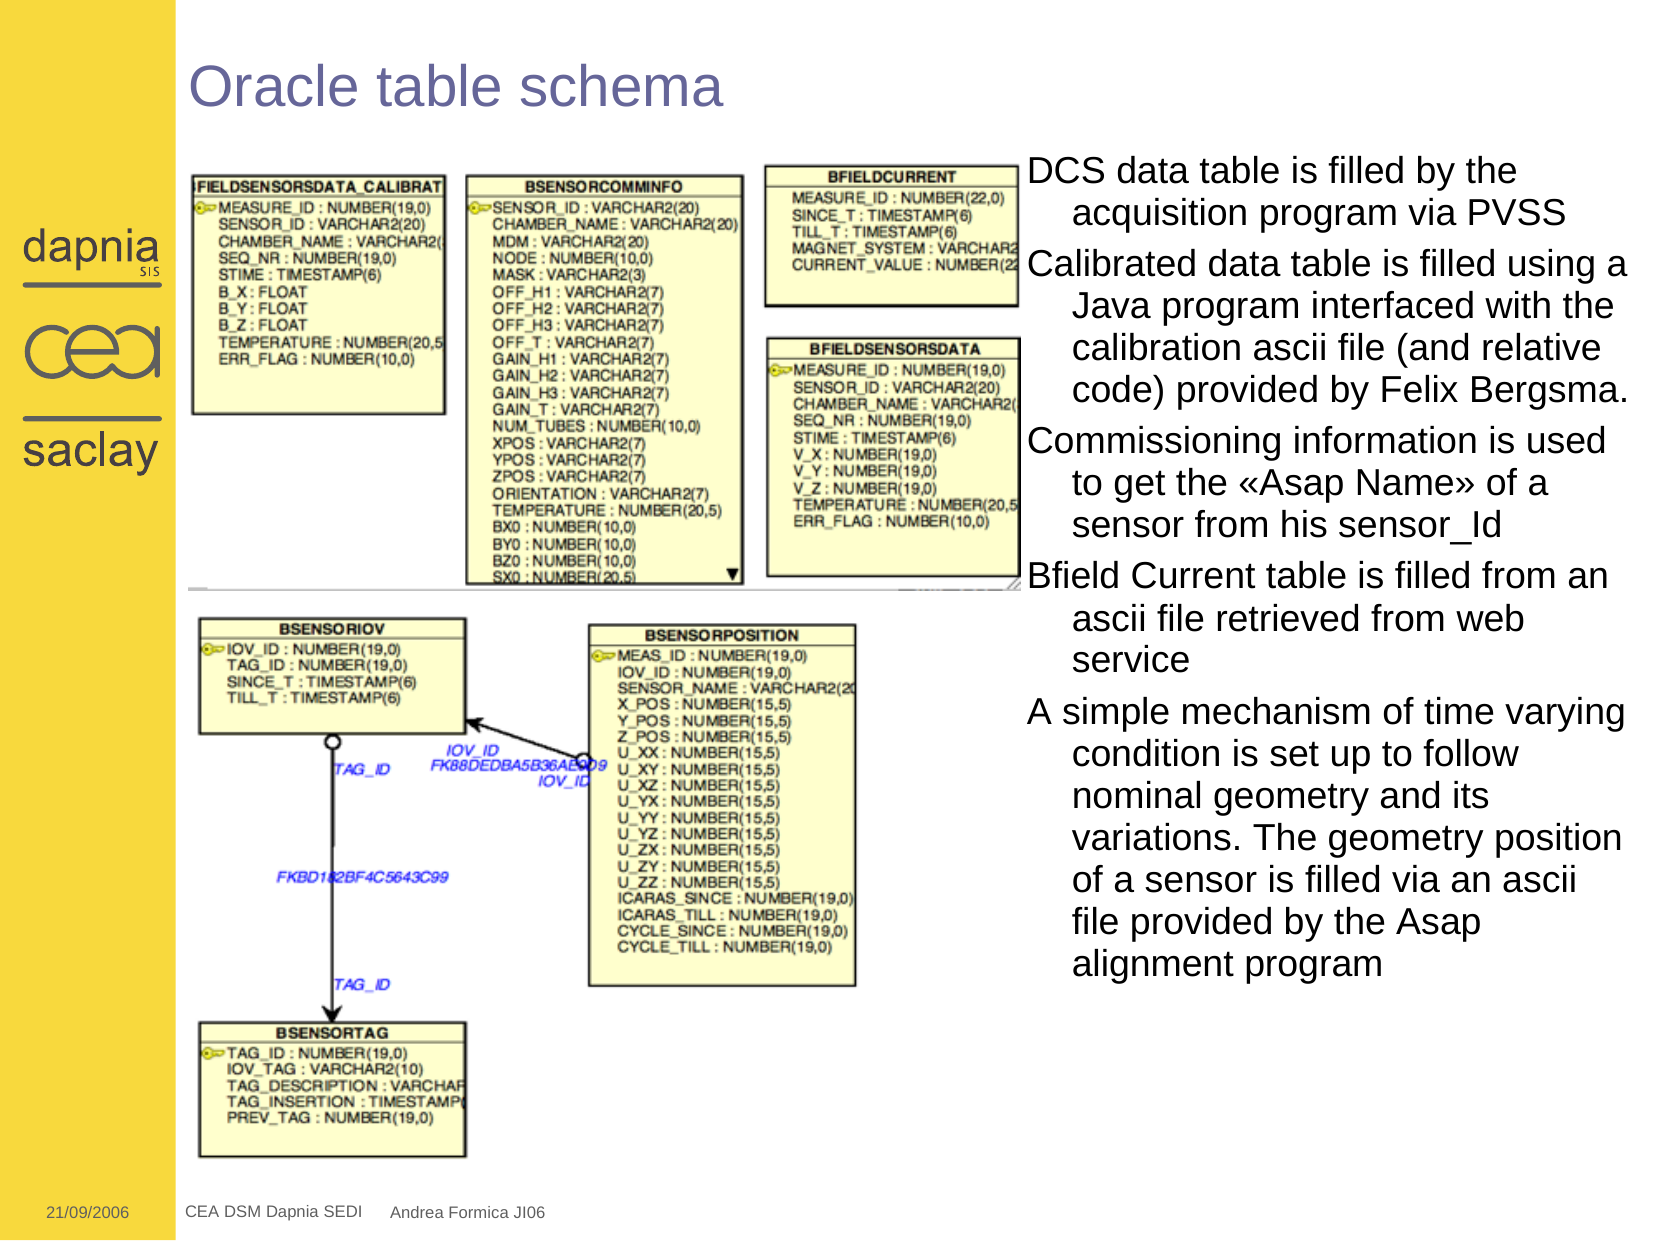

# Oracle table schema
DCS data table is filled by the acquisition program via PVSS
Calibrated data table is filled using a Java program interfaced with the calibration ascii file (and relative code) provided by Felix Bergsma.
Commissioning information is used to get the «Asap Name» of a sensor from his sensor_Id
Bfield Current table is filled from an ascii file retrieved from web service
A simple mechanism of time varying condition is set up to follow nominal geometry and its variations. The geometry position of a sensor is filled via an ascii file provided by the Asap alignment program
21/09/2006
Andrea Formica JI06